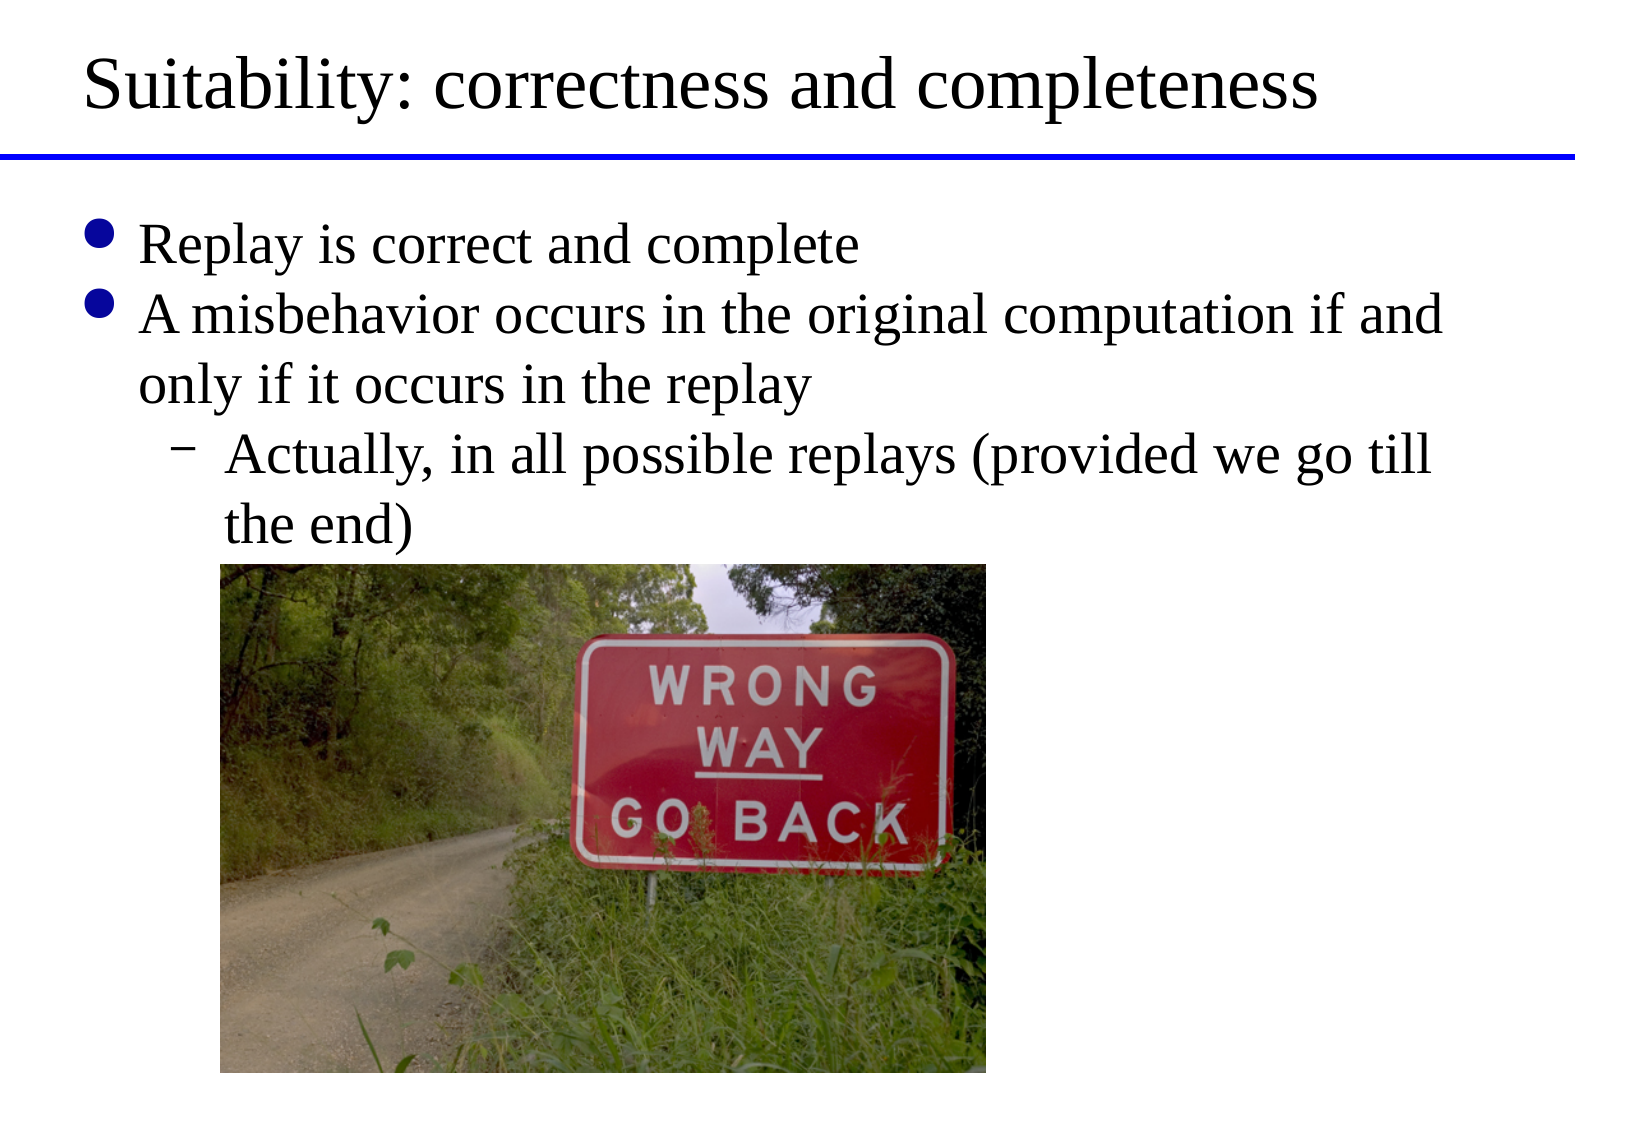

# Suitability: correctness and completeness
Replay is correct and complete
A misbehavior occurs in the original computation if and only if it occurs in the replay
Actually, in all possible replays (provided we go till the end)